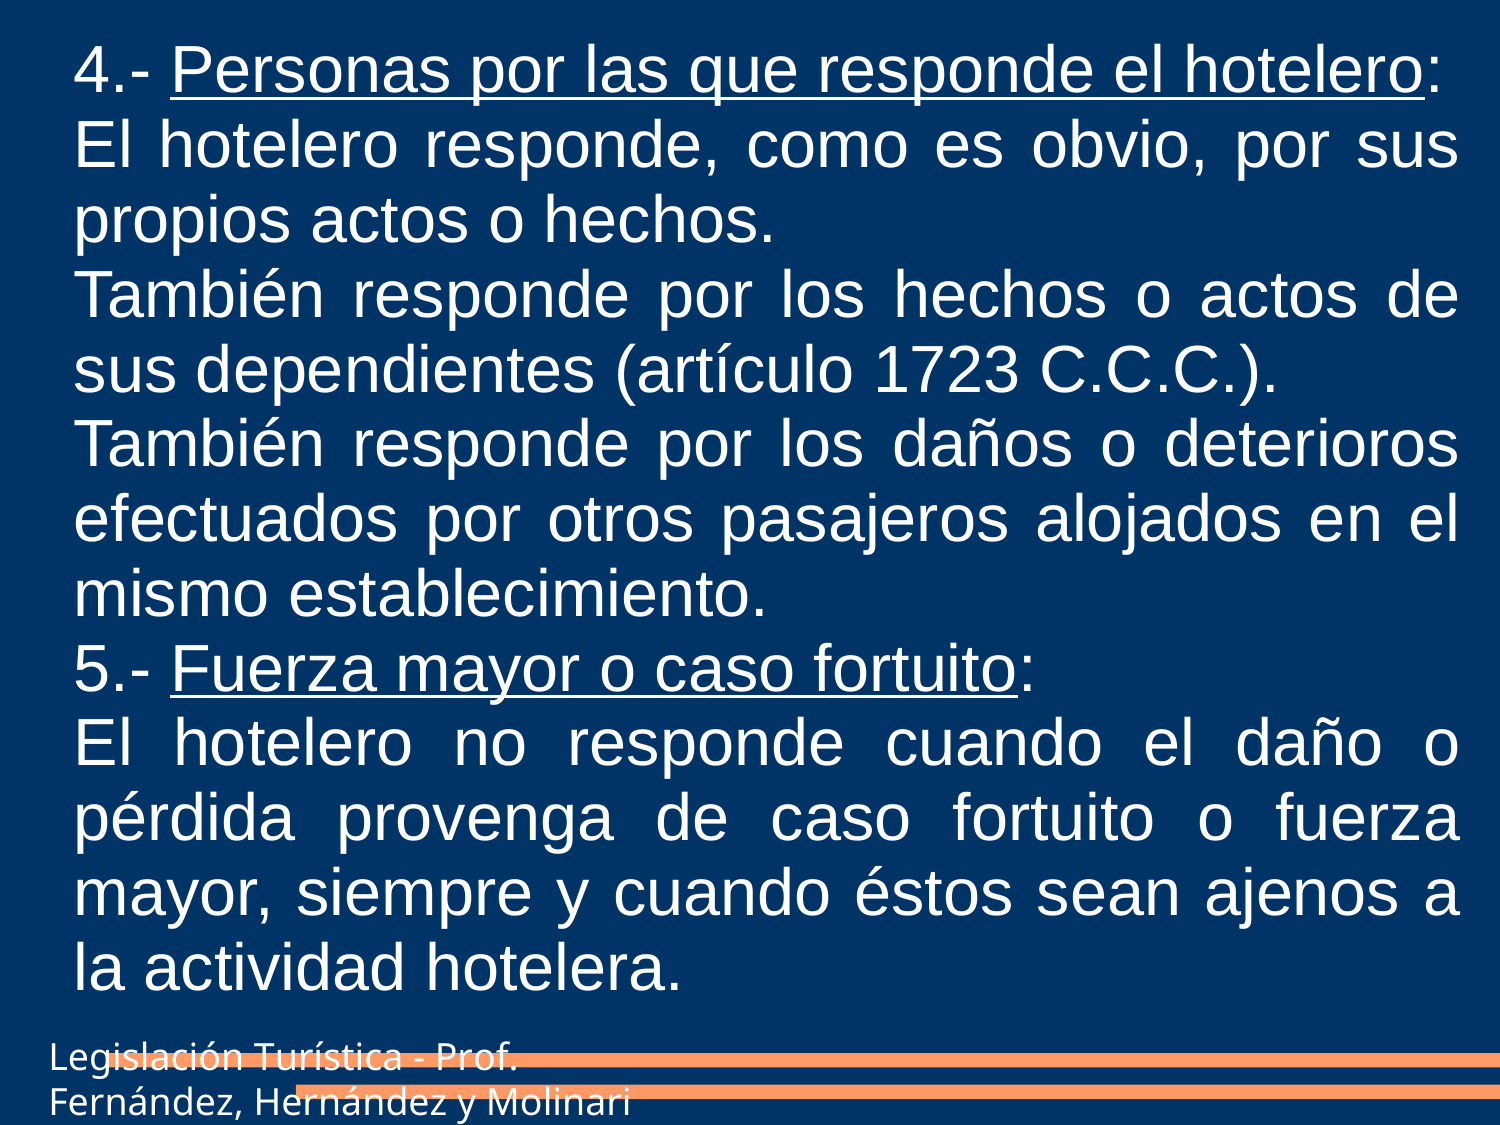

4.- Personas por las que responde el hotelero:
El hotelero responde, como es obvio, por sus propios actos o hechos.
También responde por los hechos o actos de sus dependientes (artículo 1723 C.C.C.).
También responde por los daños o deterioros efectuados por otros pasajeros alojados en el mismo establecimiento.
5.- Fuerza mayor o caso fortuito:
El hotelero no responde cuando el daño o pérdida provenga de caso fortuito o fuerza mayor, siempre y cuando éstos sean ajenos a la actividad hotelera.
#
Legislación Turística - Prof. Fernández, Hernández y Molinari